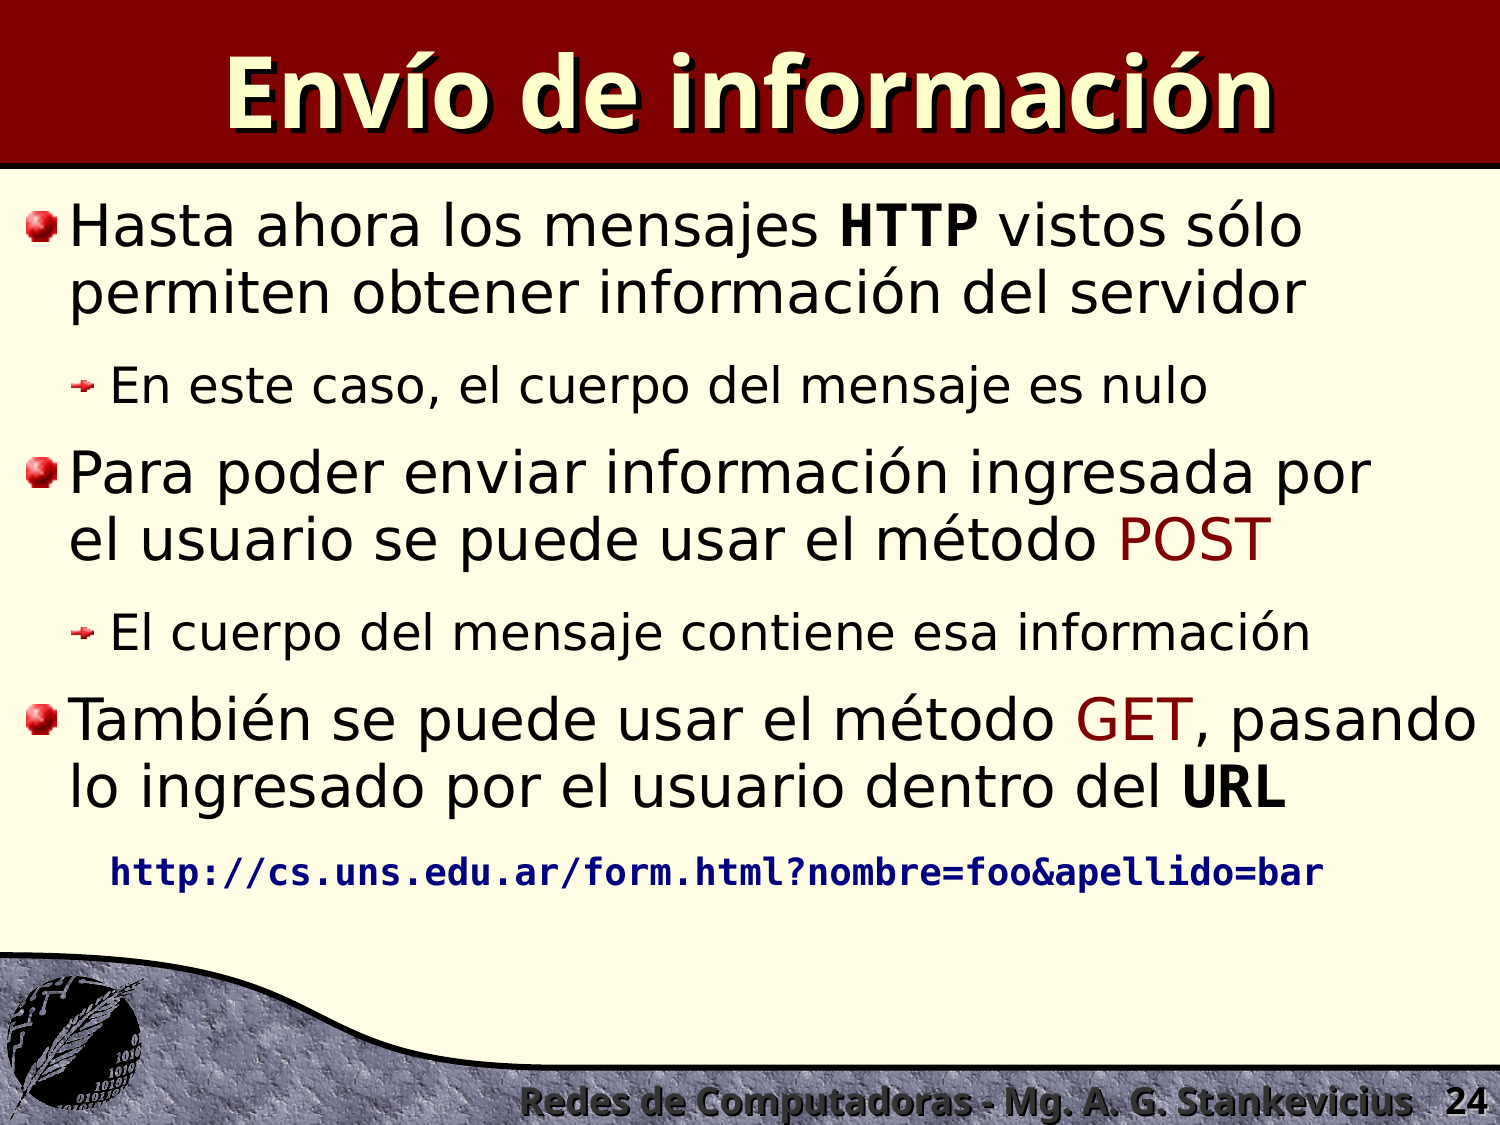

# Envío de información
Hasta ahora los mensajes HTTP vistos sólo permiten obtener información del servidor
En este caso, el cuerpo del mensaje es nulo
Para poder enviar información ingresada por
el usuario se puede usar el método POST
El cuerpo del mensaje contiene esa información
También se puede usar el método GET, pasando lo ingresado por el usuario dentro del URL
http://cs.uns.edu.ar/form.html?nombre=foo&apellido=bar
24